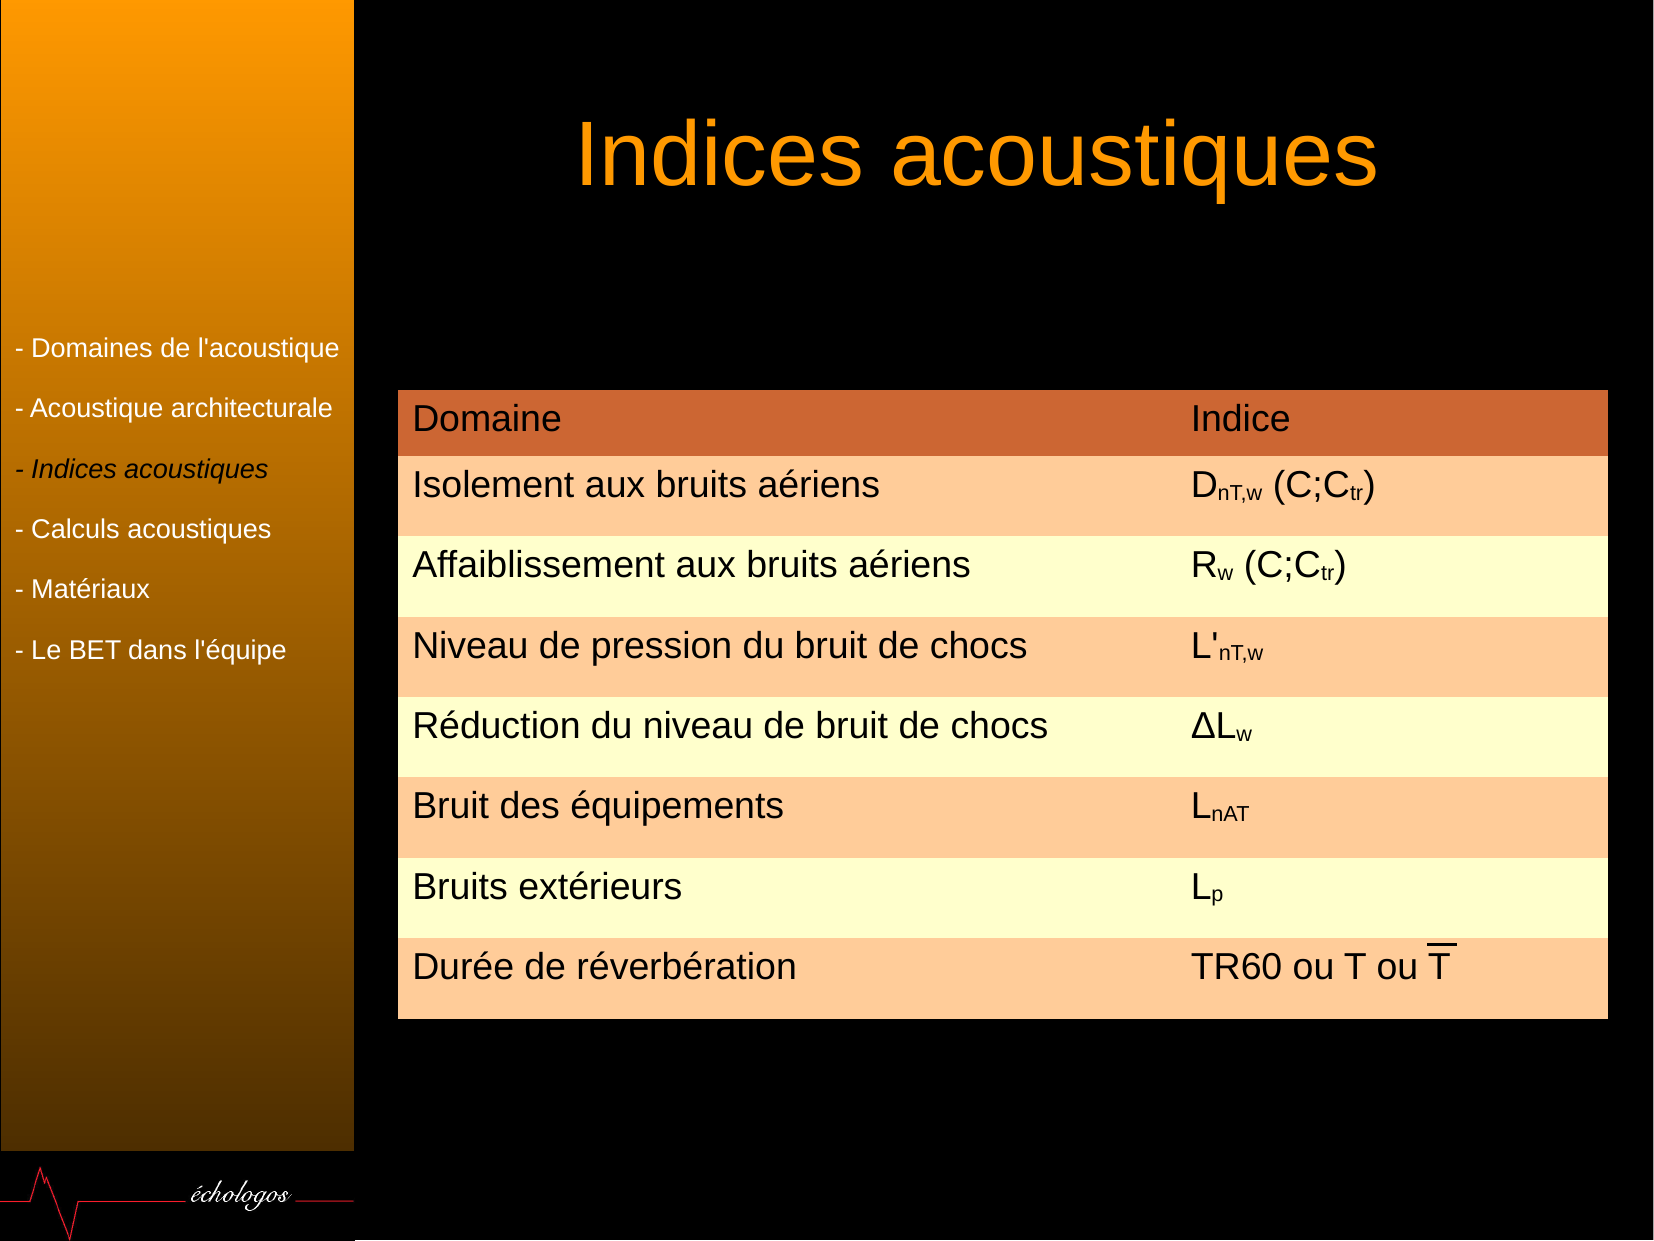

# Indices acoustiques
- Domaines de l'acoustique
- Acoustique architecturale
- Indices acoustiques
- Calculs acoustiques
- Matériaux
- Le BET dans l'équipe
| Domaine | Indice |
| --- | --- |
| Isolement aux bruits aériens | DnT,w (C;Ctr) |
| Affaiblissement aux bruits aériens | Rw (C;Ctr) |
| Niveau de pression du bruit de chocs | L'nT,w |
| Réduction du niveau de bruit de chocs | ΔLw |
| Bruit des équipements | LnAT |
| Bruits extérieurs | Lp |
| Durée de réverbération | TR60 ou T ou T |